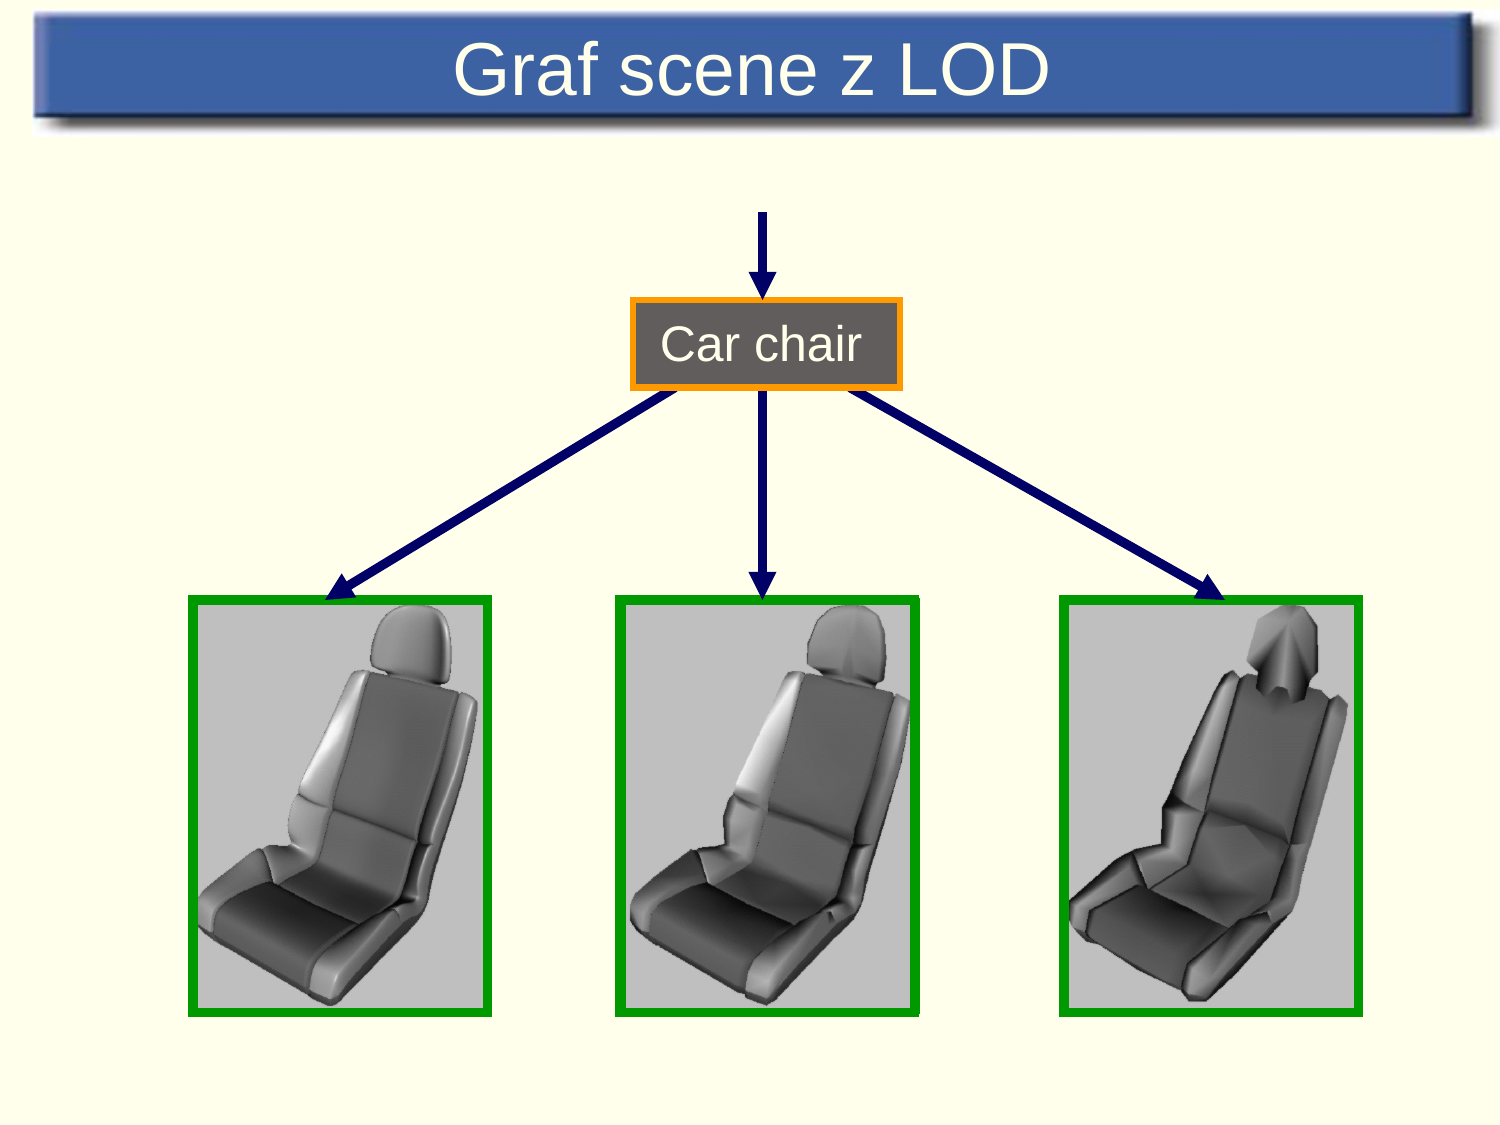

# Graf scene z LOD
Car chair